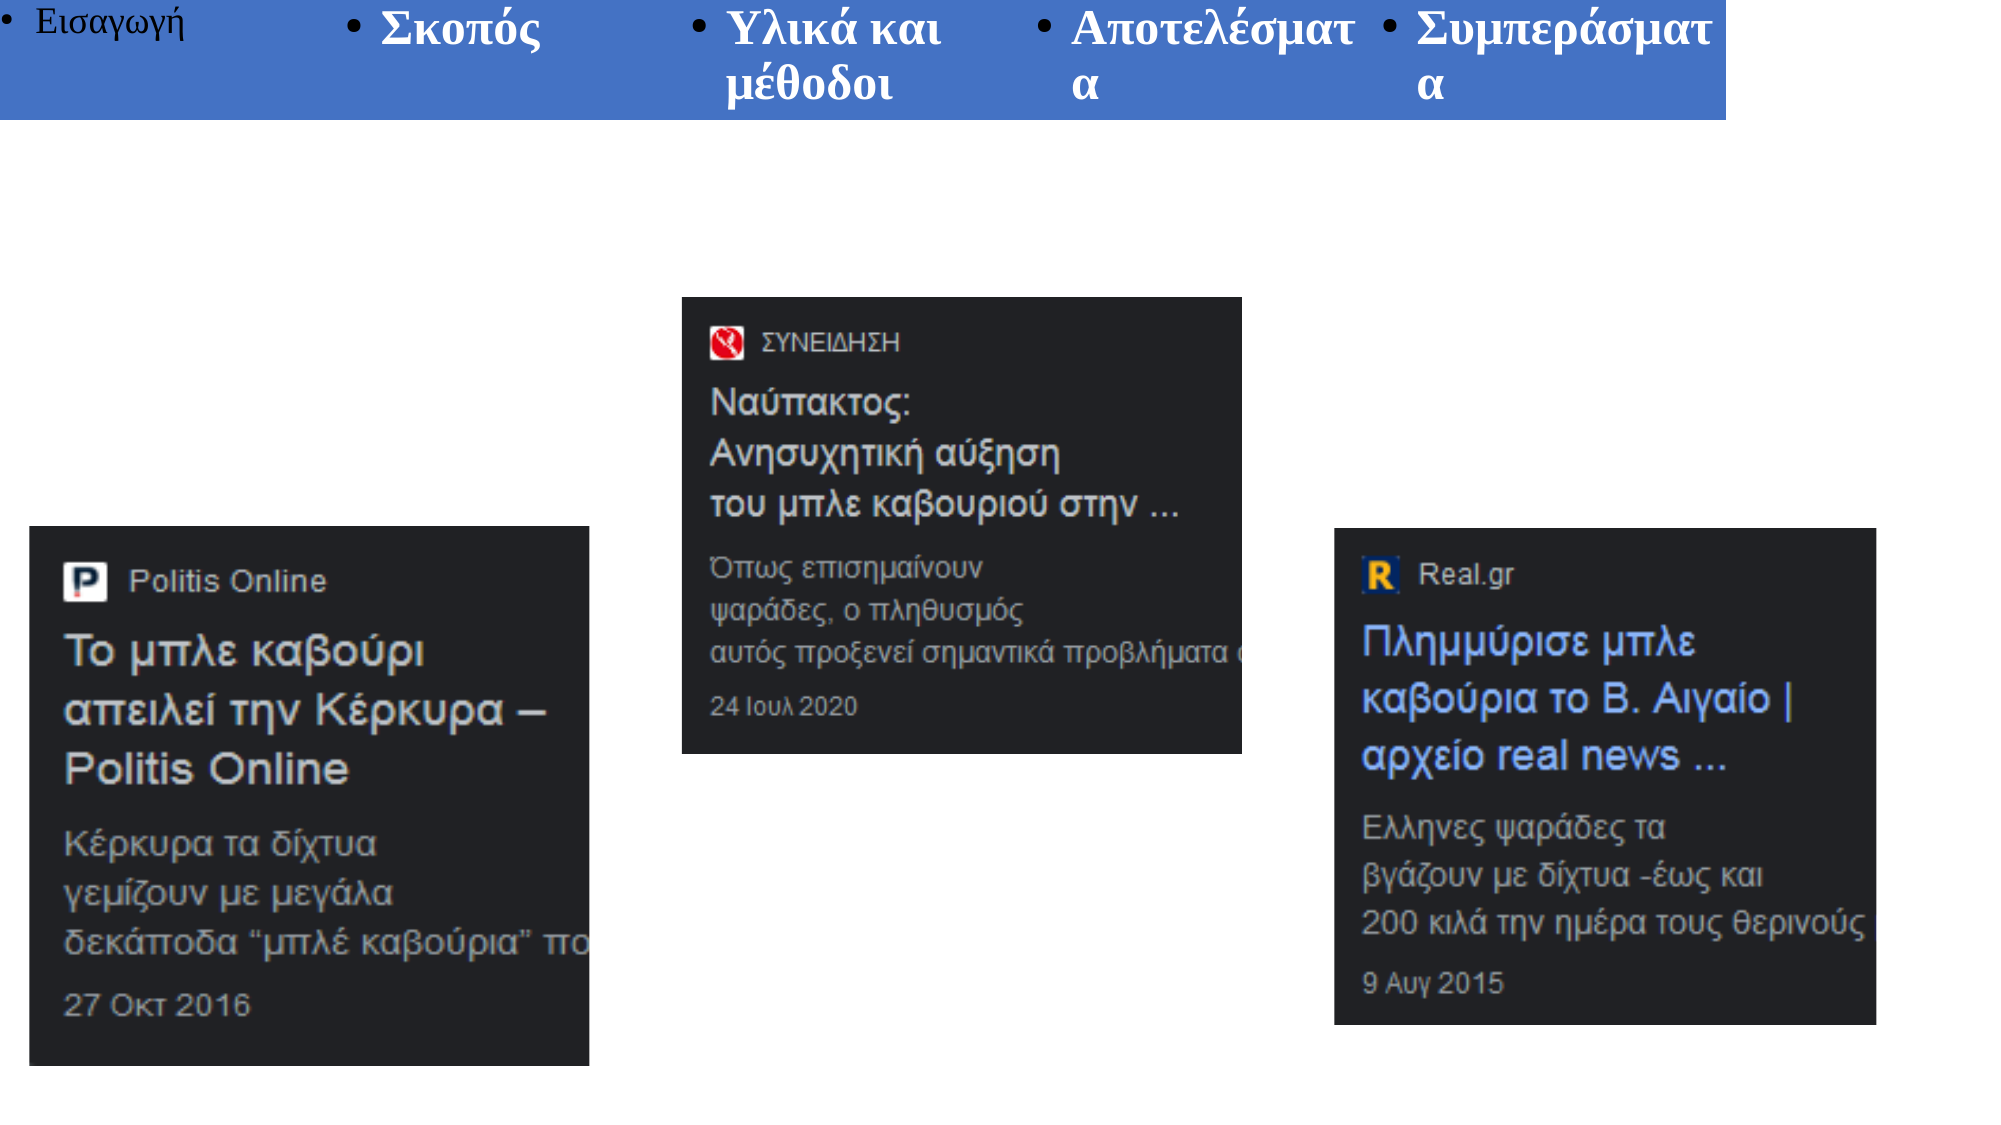

| Εισαγωγή | Σκοπός | Υλικά και μέθοδοι | Αποτελέσματα | Συμπεράσματα |
| --- | --- | --- | --- | --- |
Ειδήσεις των τελευταίων χρόνων που αφορούν την παρουσία του μπλε καβουριού